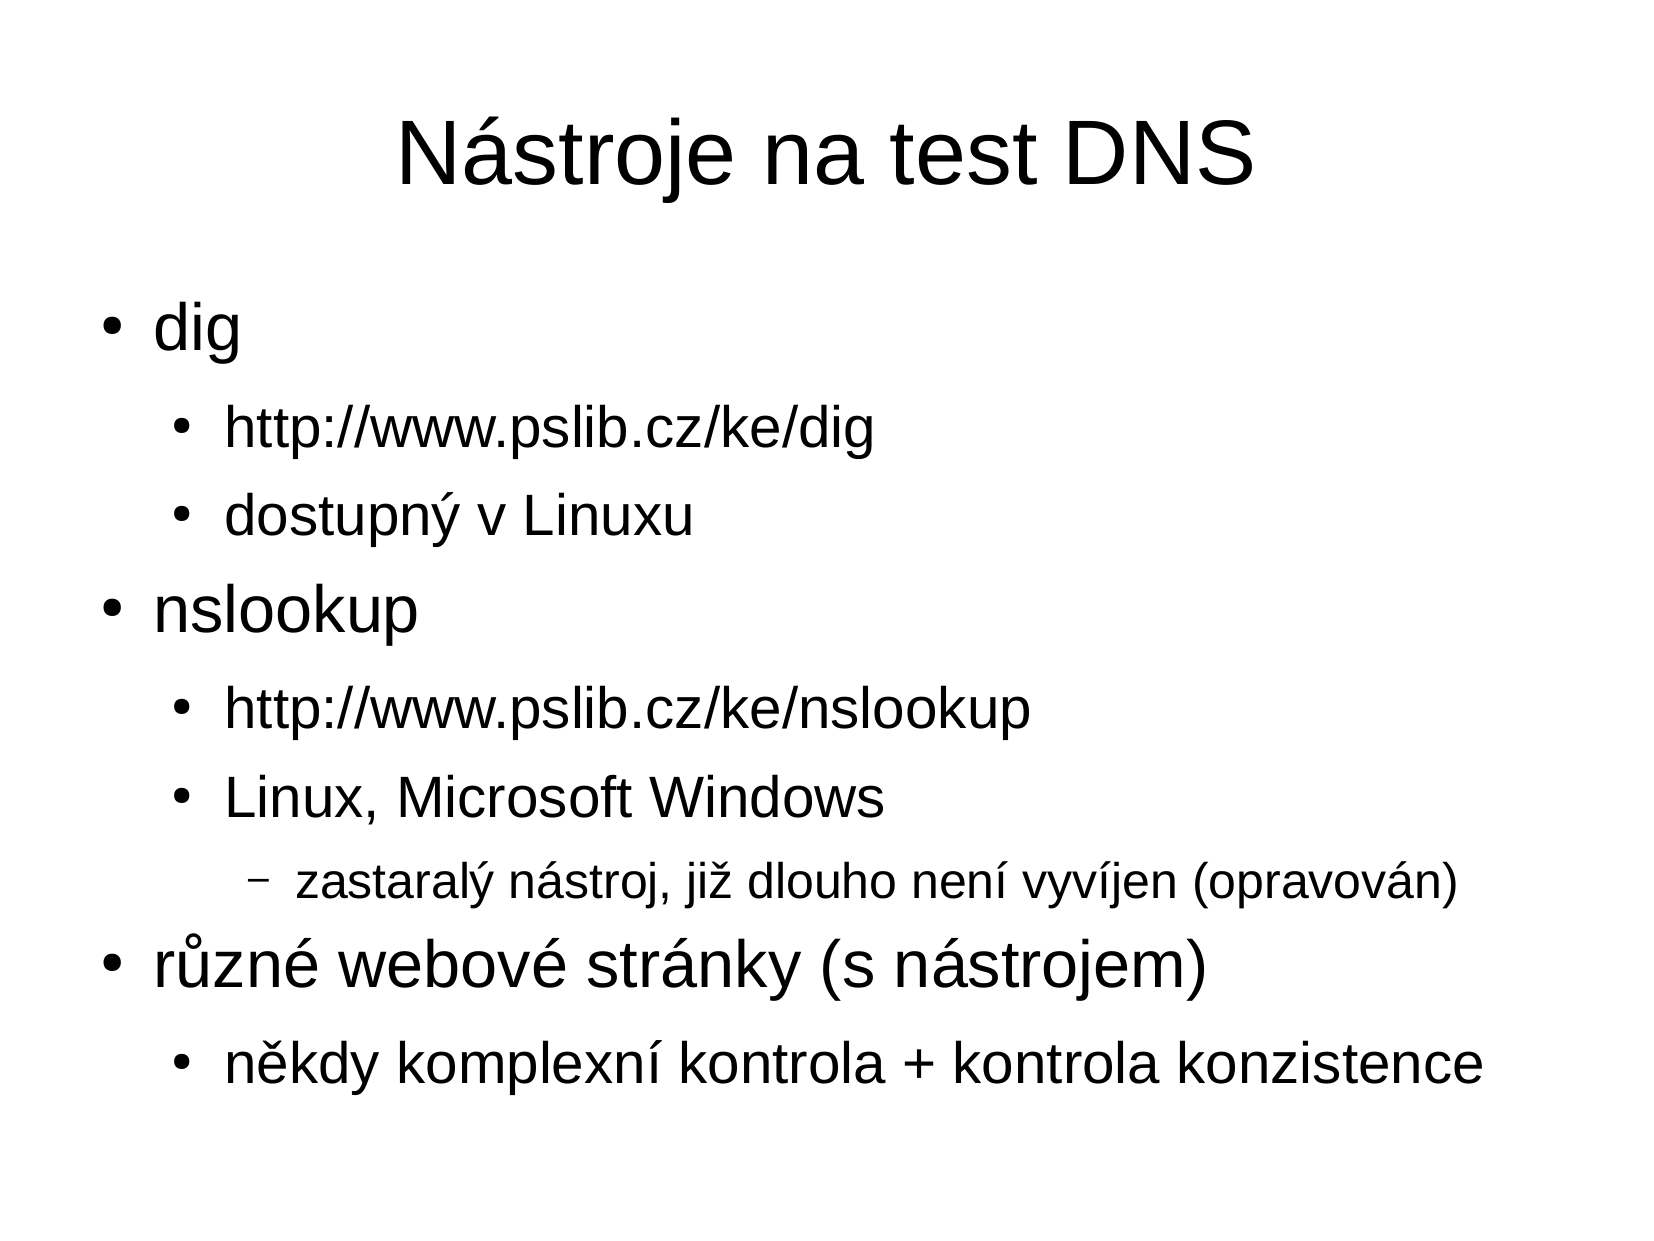

# Nástroje na test DNS
dig
http://www.pslib.cz/ke/dig
dostupný v Linuxu
nslookup
http://www.pslib.cz/ke/nslookup
Linux, Microsoft Windows
zastaralý nástroj, již dlouho není vyvíjen (opravován)
různé webové stránky (s nástrojem)
někdy komplexní kontrola + kontrola konzistence